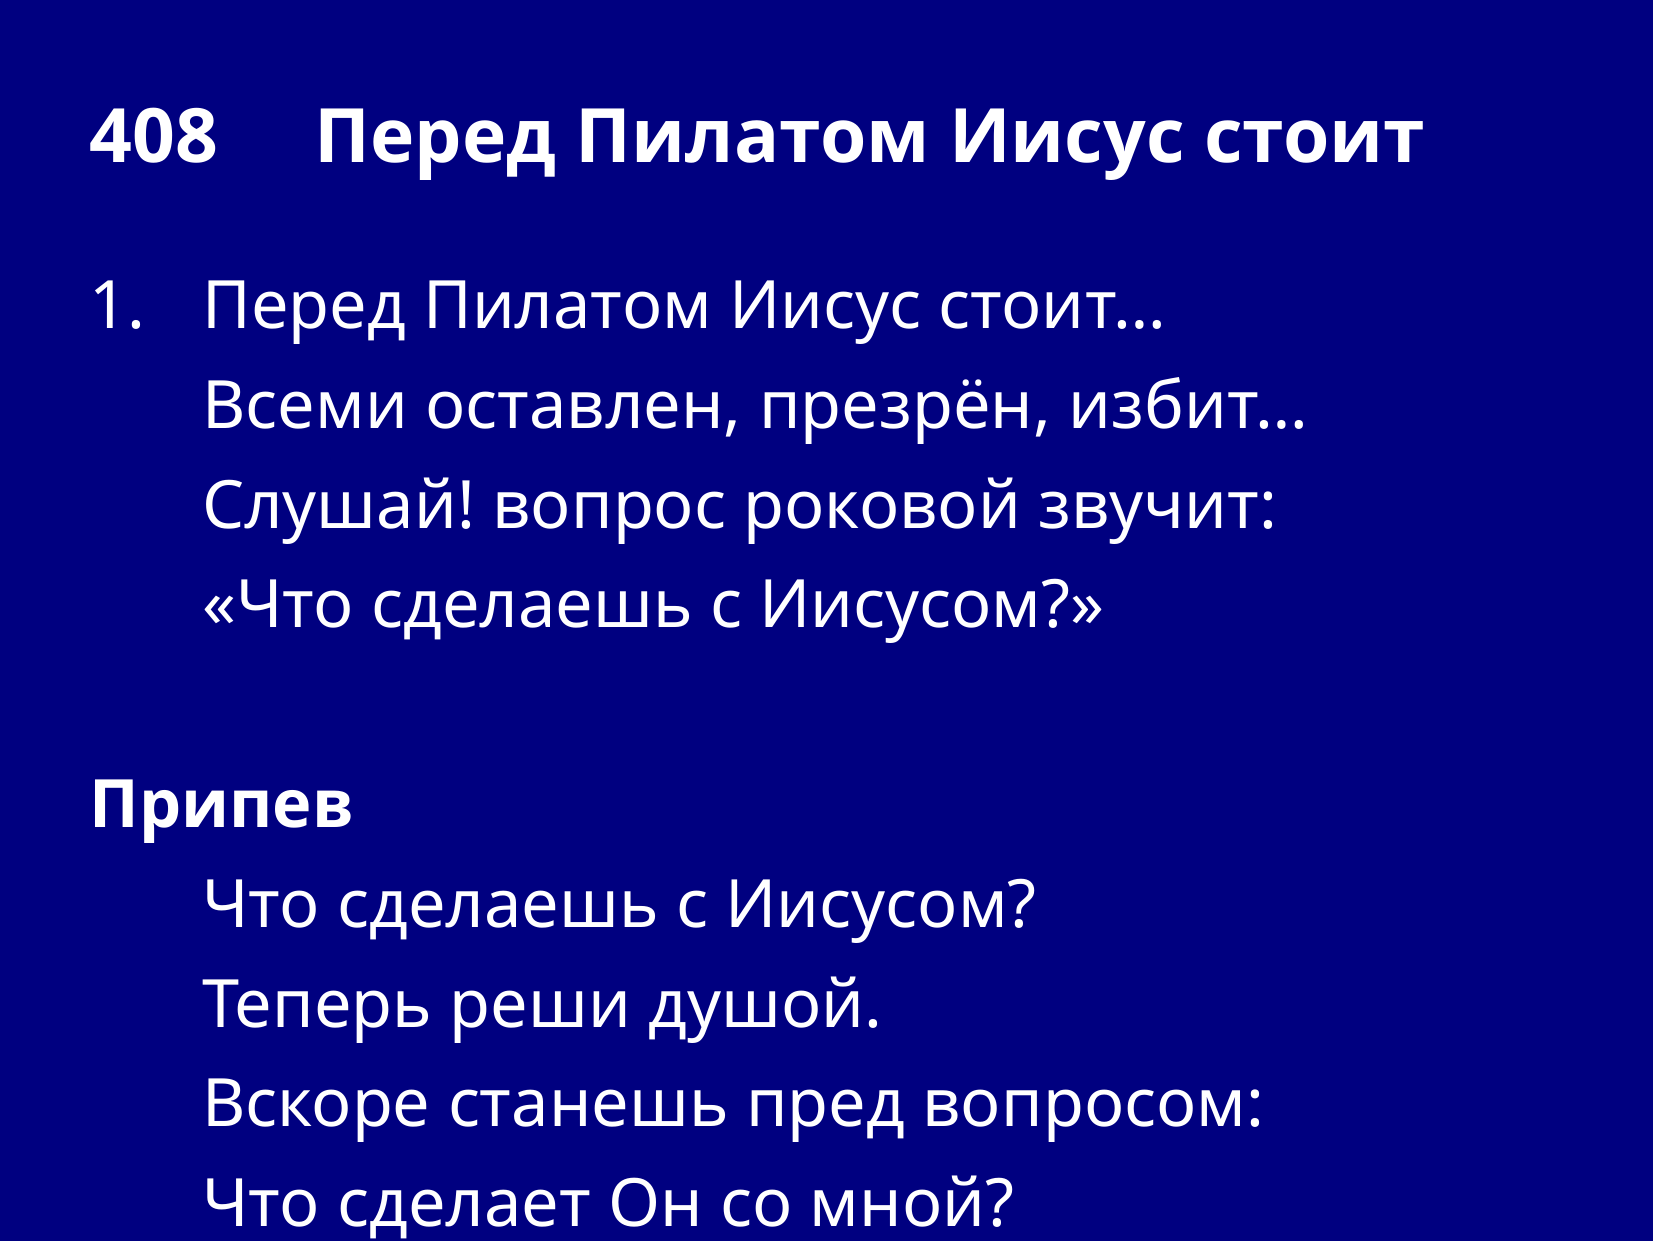

408	Перед Пилатом Иисус стоит
1.	Перед Пилатом Иисус стоит…
	Всеми оставлен, презрён, избит…
	Слушай! вопрос роковой звучит:
	«Что сделаешь с Иисусом?»
Припев
	Что сделаешь с Иисусом?
	Теперь реши душой.
	Вскоре станешь пред вопросом:
	Что сделает Он со мной?